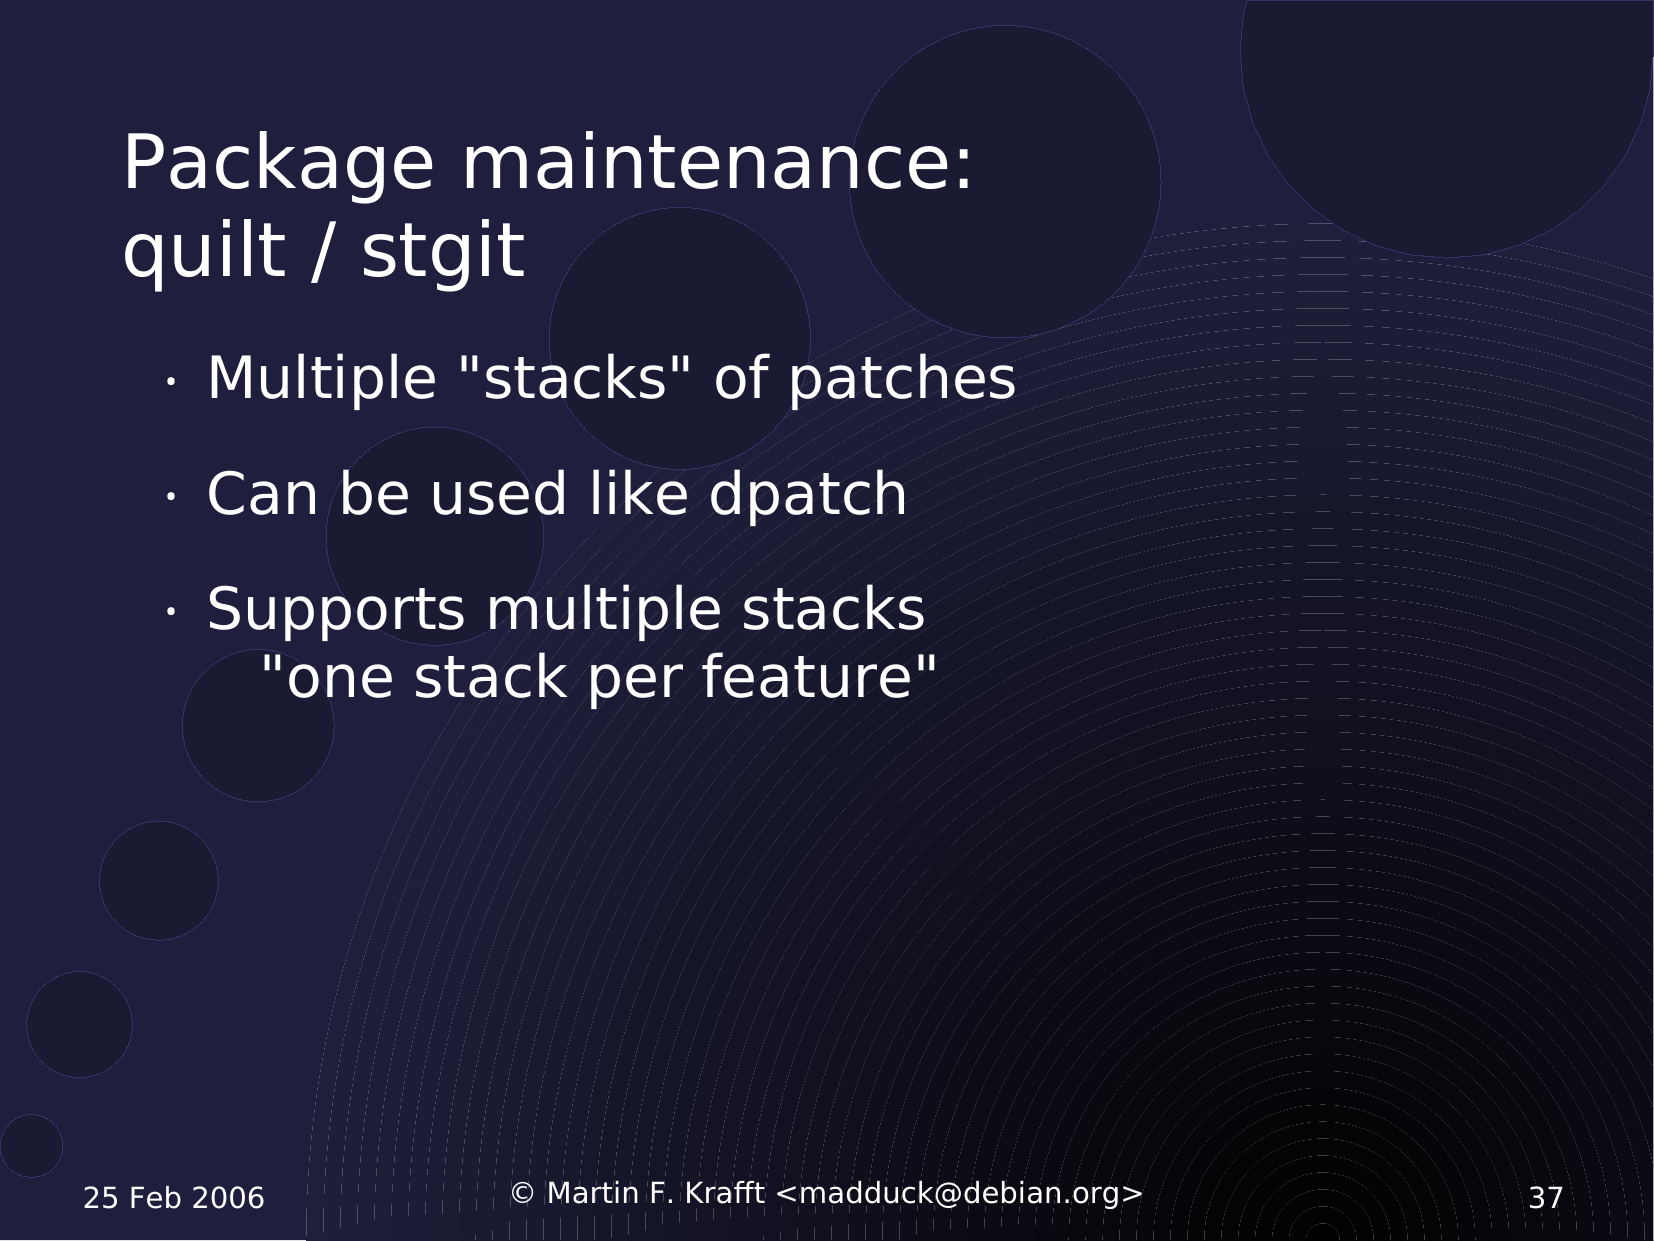

# Package maintenance: quilt / stgit
Multiple "stacks" of patches
Can be used like dpatch
Supports multiple stacks
"one stack per feature"
© Martin F. Krafft <madduck@debian.org>
25 Feb 2006
37